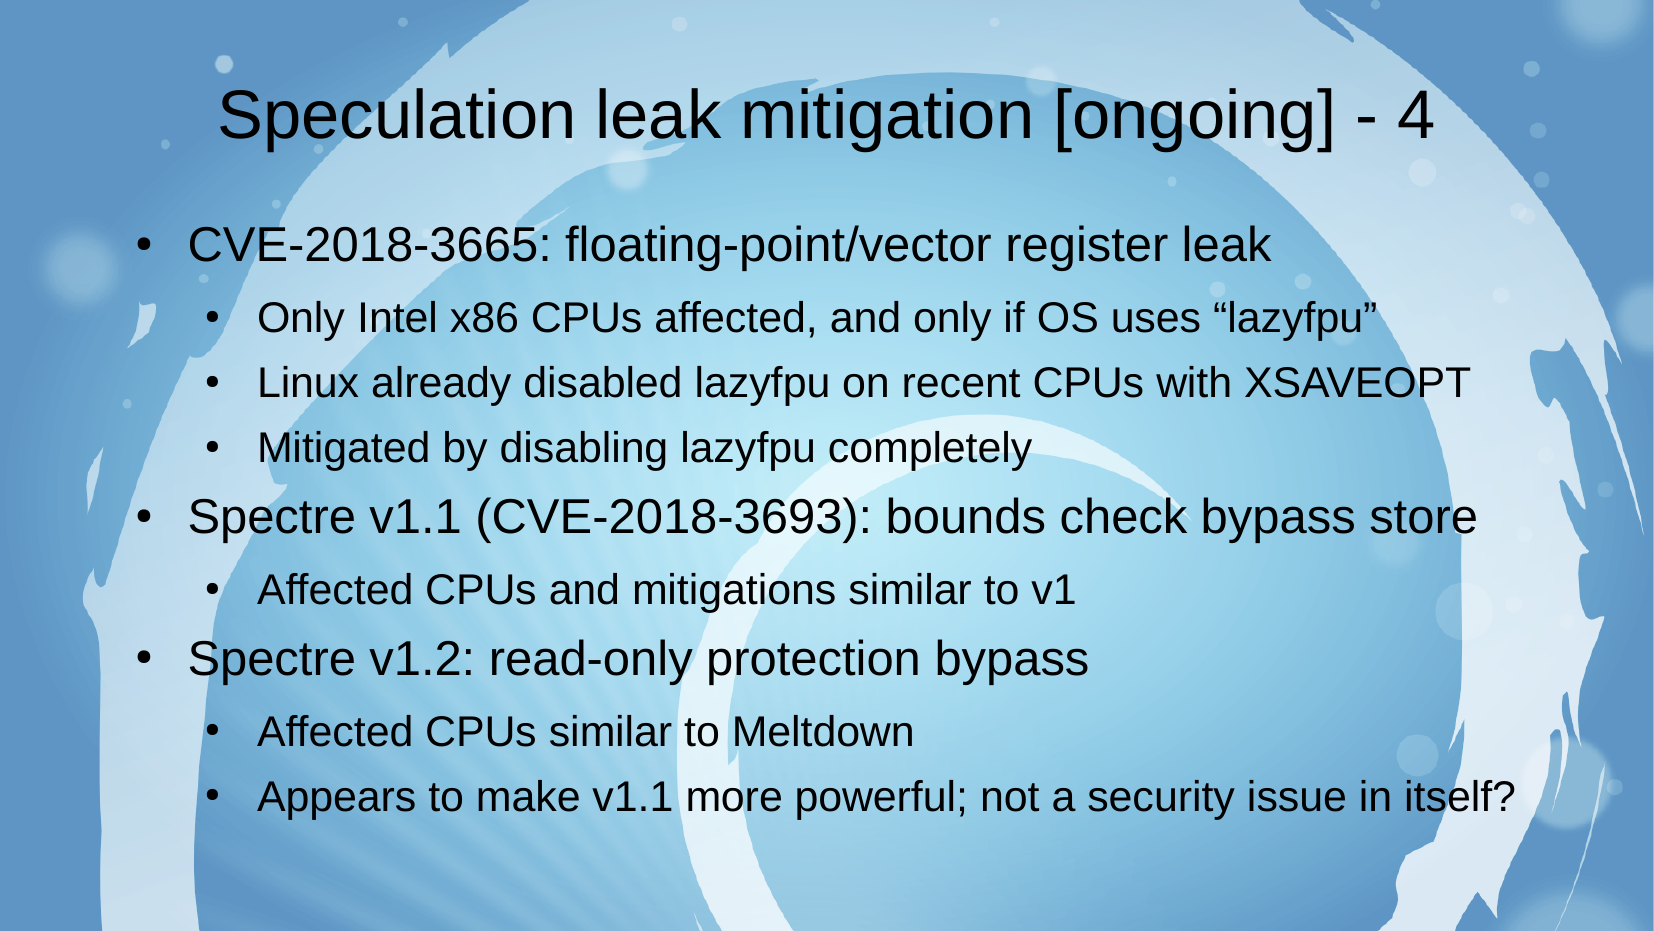

# Speculation leak mitigation [ongoing] - 4
CVE-2018-3665: floating-point/vector register leak
Only Intel x86 CPUs affected, and only if OS uses “lazyfpu”
Linux already disabled lazyfpu on recent CPUs with XSAVEOPT
Mitigated by disabling lazyfpu completely
Spectre v1.1 (CVE-2018-3693): bounds check bypass store
Affected CPUs and mitigations similar to v1
Spectre v1.2: read-only protection bypass
Affected CPUs similar to Meltdown
Appears to make v1.1 more powerful; not a security issue in itself?